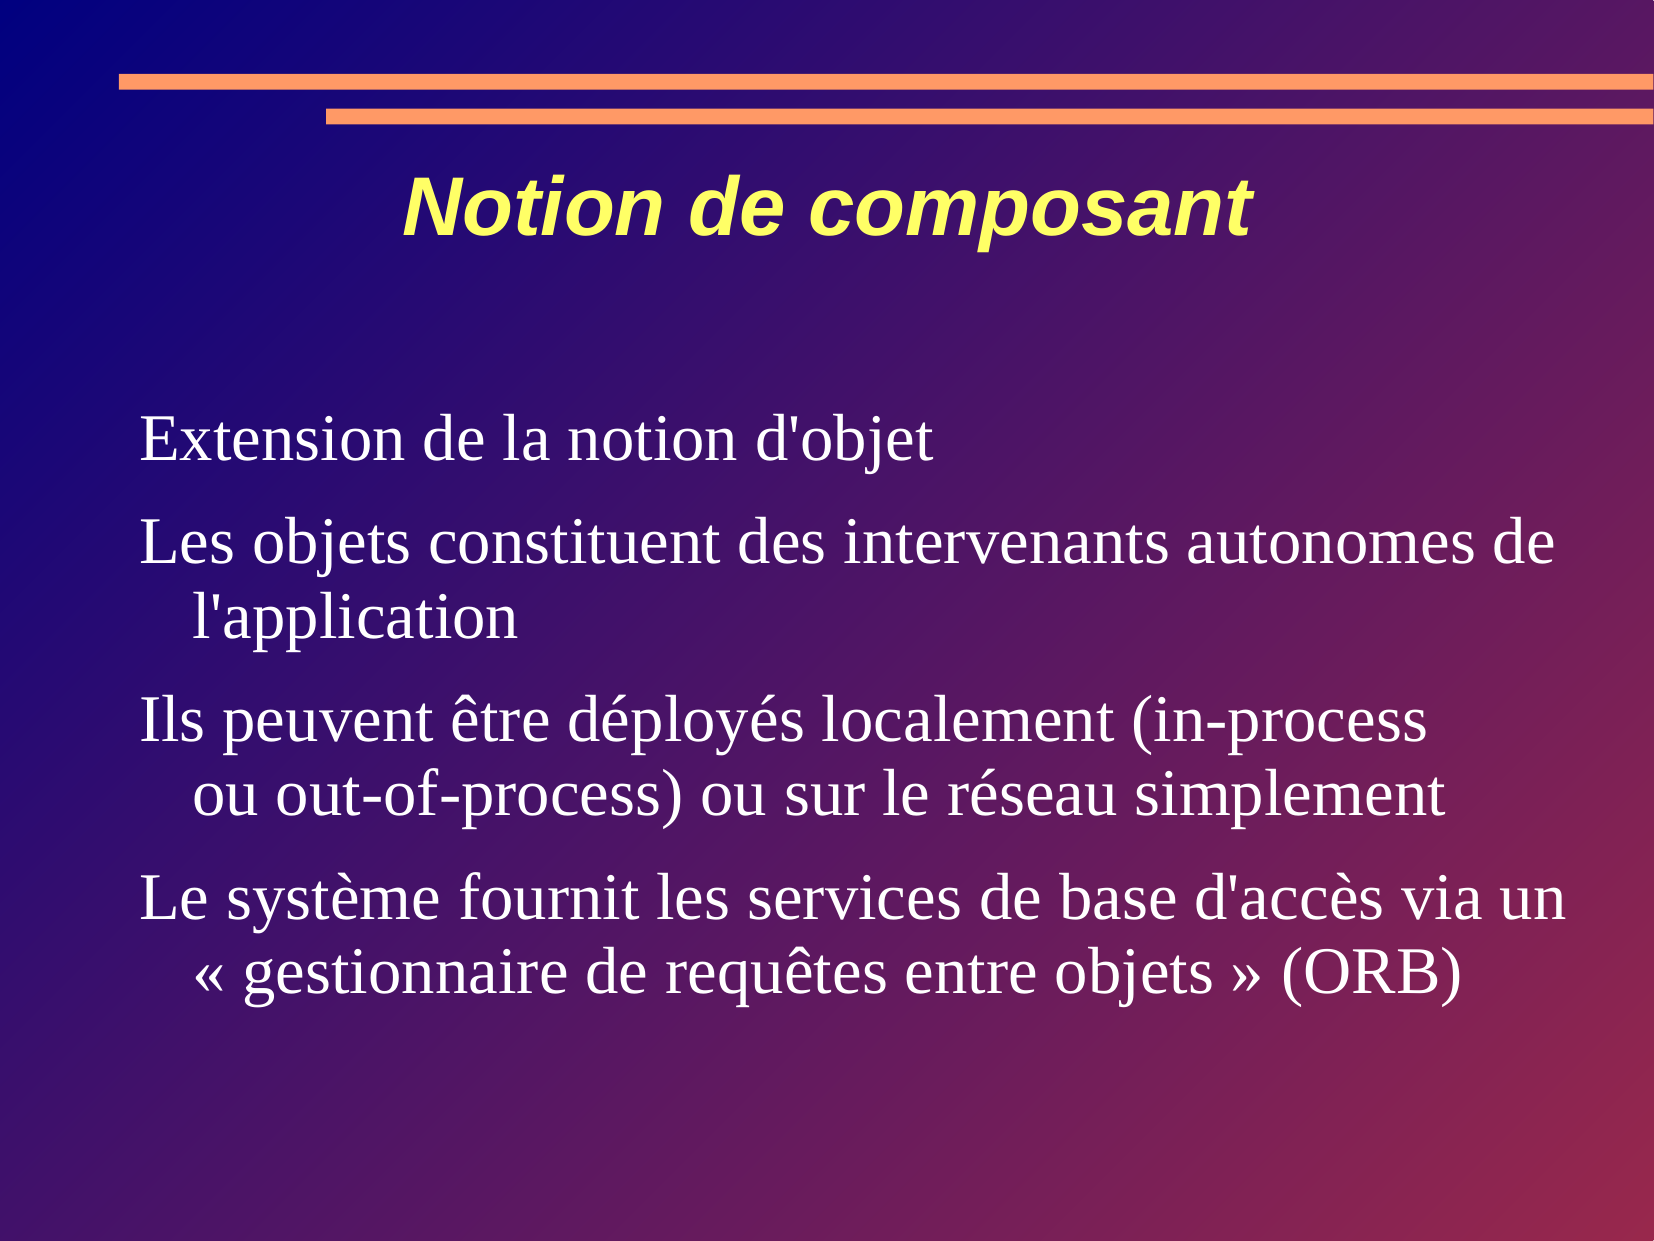

# Notion de composant
Extension de la notion d'objet
Les objets constituent des intervenants autonomes de l'application
Ils peuvent être déployés localement (in-process
ou out-of-process) ou sur le réseau simplement
Le système fournit les services de base d'accès via un « gestionnaire de requêtes entre objets » (ORB)